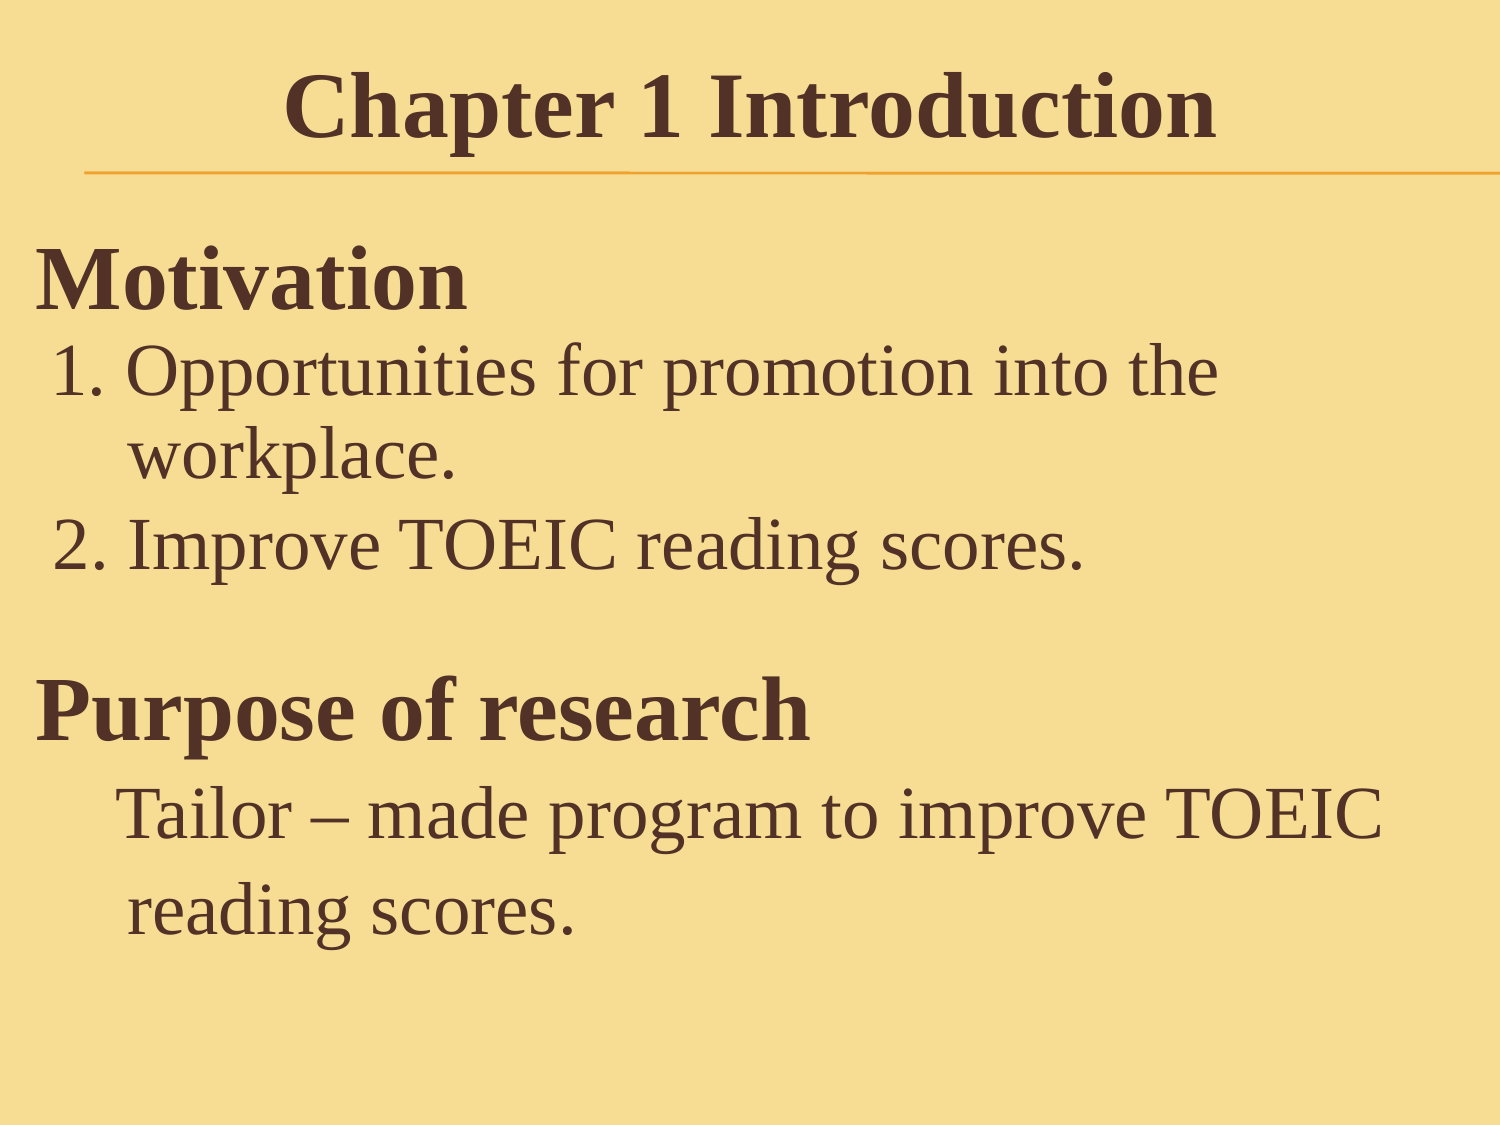

# Chapter 1 Introduction
 Motivation
 1. Opportunities for promotion into the
 workplace.
 2. Improve TOEIC reading scores.
 Purpose of research
 Tailor – made program to improve TOEIC
 reading scores.